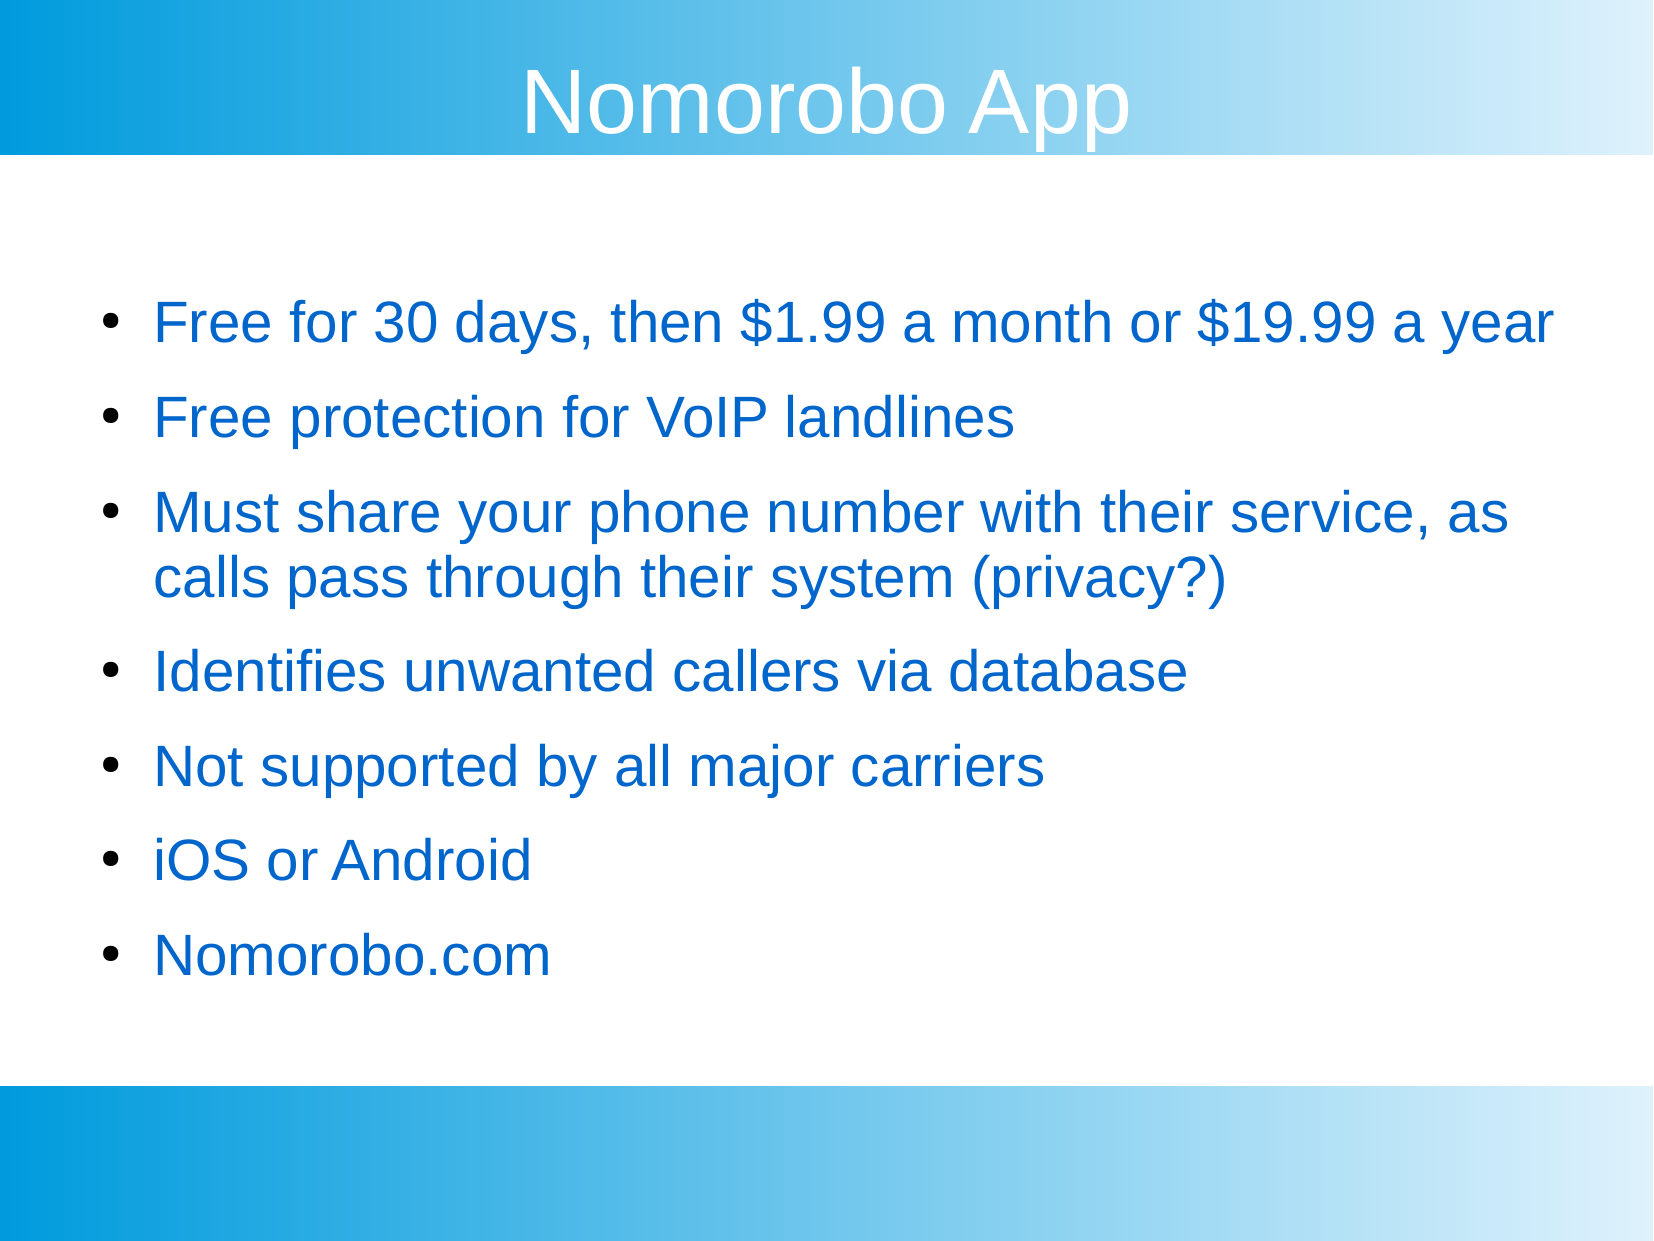

# Nomorobo App
Free for 30 days, then $1.99 a month or $19.99 a year
Free protection for VoIP landlines
Must share your phone number with their service, as calls pass through their system (privacy?)
Identifies unwanted callers via database
Not supported by all major carriers
iOS or Android
Nomorobo.com